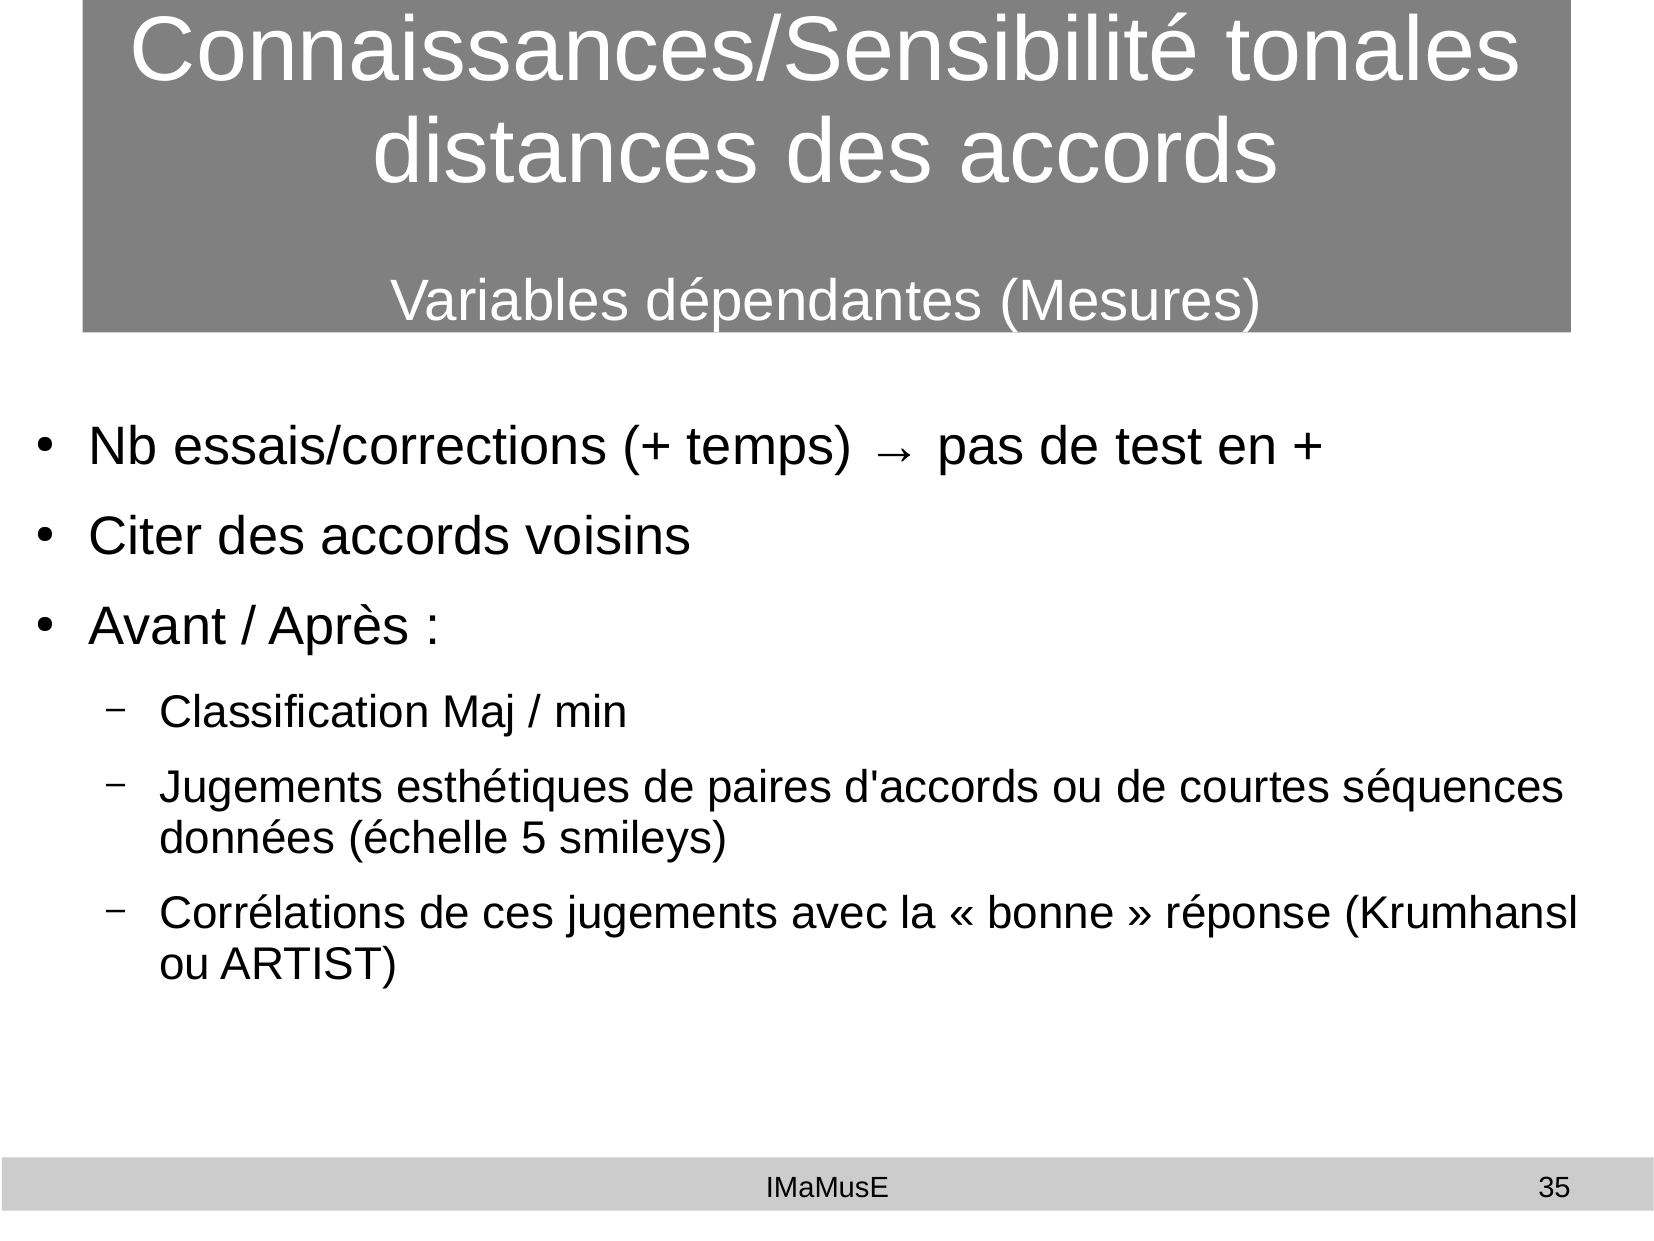

# Connaissances/Sensibilité tonales distances des accords Variables dépendantes (Mesures)
Nb essais/corrections (+ temps) → pas de test en +
Citer des accords voisins
Avant / Après :
Classification Maj / min
Jugements esthétiques de paires d'accords ou de courtes séquences données (échelle 5 smileys)
Corrélations de ces jugements avec la « bonne » réponse (Krumhansl ou ARTIST)
F. Piat - ARTIST - IMaMusE
35